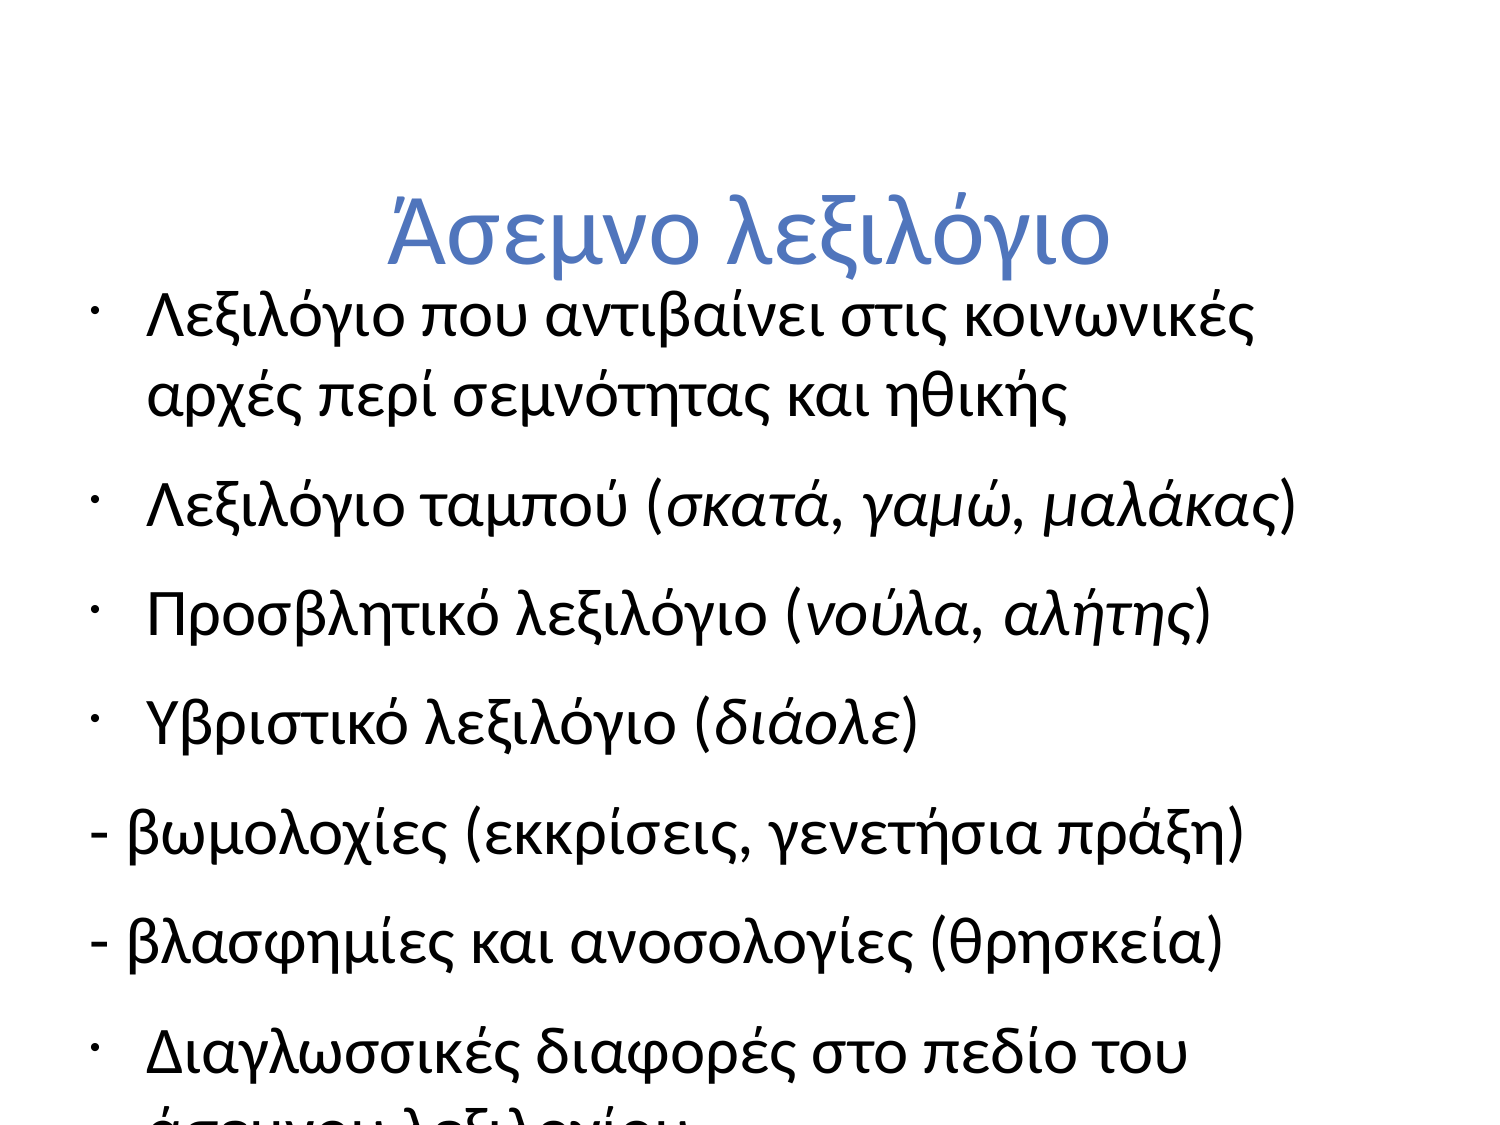

# Άσεμνο λεξιλόγιο
Λεξιλόγιο που αντιβαίνει στις κοινωνικές αρχές περί σεμνότητας και ηθικής
Λεξιλόγιο ταμπού (σκατά, γαμώ, μαλάκας)
Προσβλητικό λεξιλόγιο (νούλα, αλήτης)
Υβριστικό λεξιλόγιο (διάολε)
- βωμολοχίες (εκκρίσεις, γενετήσια πράξη)
- βλασφημίες και ανοσολογίες (θρησκεία)
Διαγλωσσικές διαφορές στο πεδίο του άσεμνου λεξιλογίου
Άσεμνο στη ΝΕ: ρήμα “γαμάω”, επίθετο “μαλάκας”
Πετρόπουλος (1980) κ.ά.